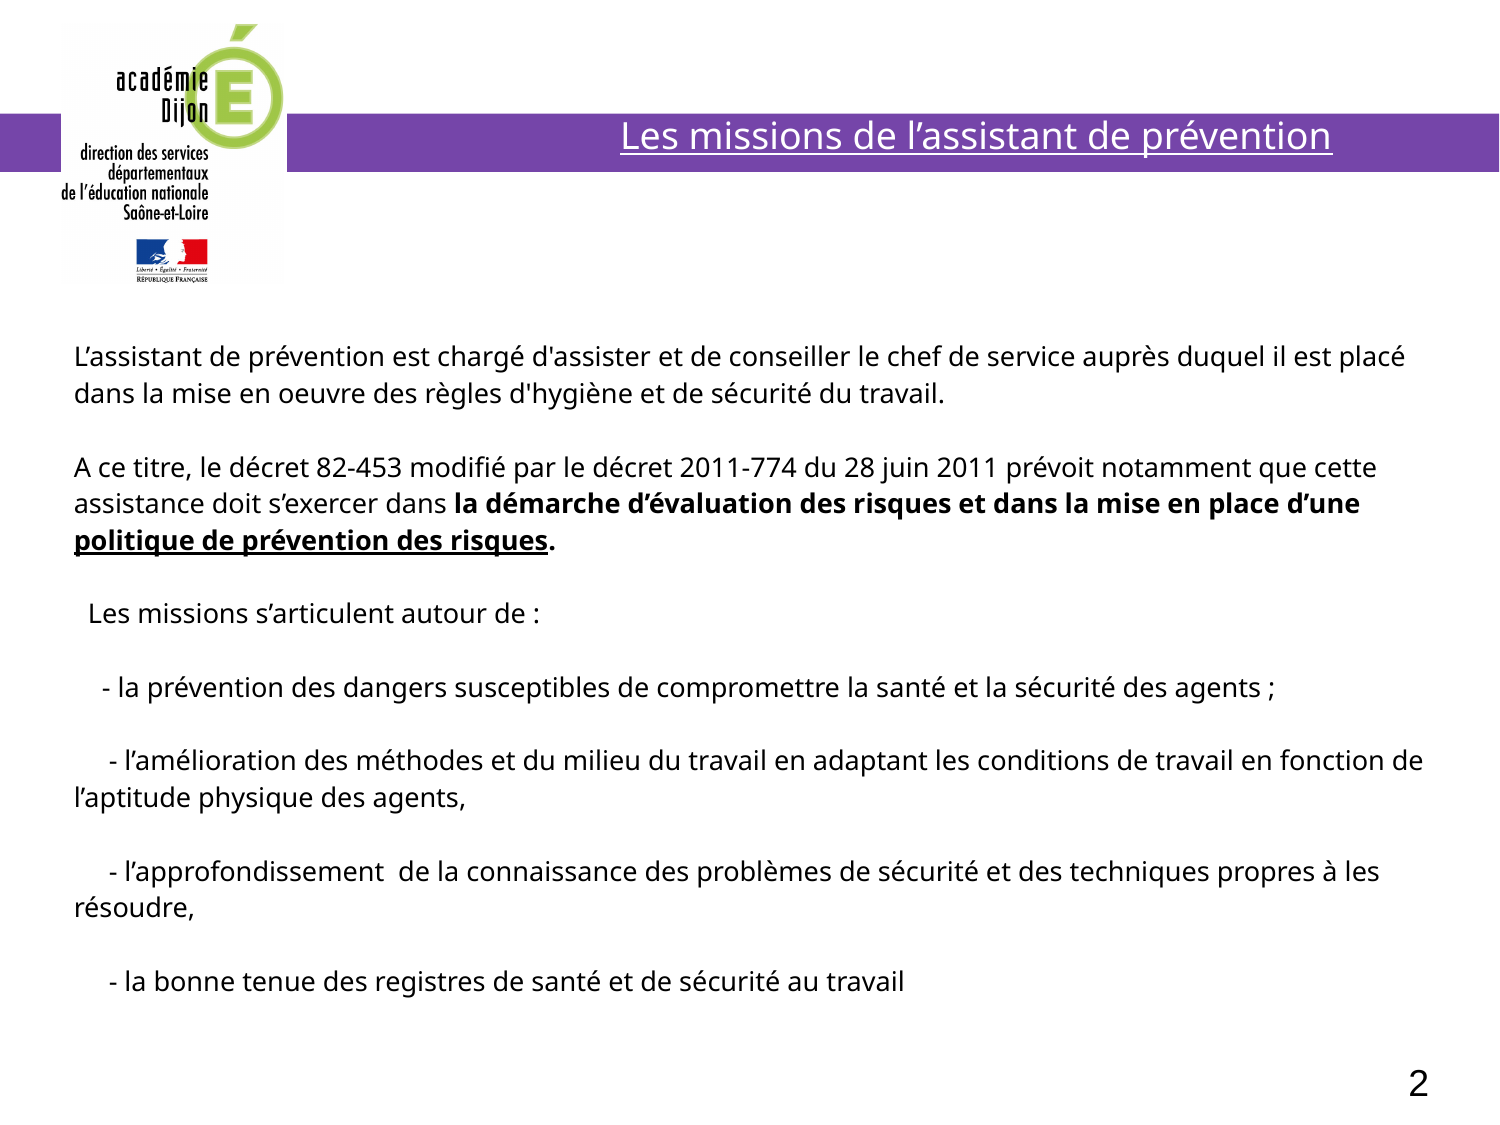

# Les missions de l’assistant de prévention
L’assistant de prévention est chargé d'assister et de conseiller le chef de service auprès duquel il est placé dans la mise en oeuvre des règles d'hygiène et de sécurité du travail.
A ce titre, le décret 82-453 modifié par le décret 2011-774 du 28 juin 2011 prévoit notamment que cette assistance doit s’exercer dans la démarche d’évaluation des risques et dans la mise en place d’une politique de prévention des risques.
 Les missions s’articulent autour de :
 - la prévention des dangers susceptibles de compromettre la santé et la sécurité des agents ;
 - l’amélioration des méthodes et du milieu du travail en adaptant les conditions de travail en fonction de l’aptitude physique des agents,
 - l’approfondissement de la connaissance des problèmes de sécurité et des techniques propres à les résoudre,
 - la bonne tenue des registres de santé et de sécurité au travail
2